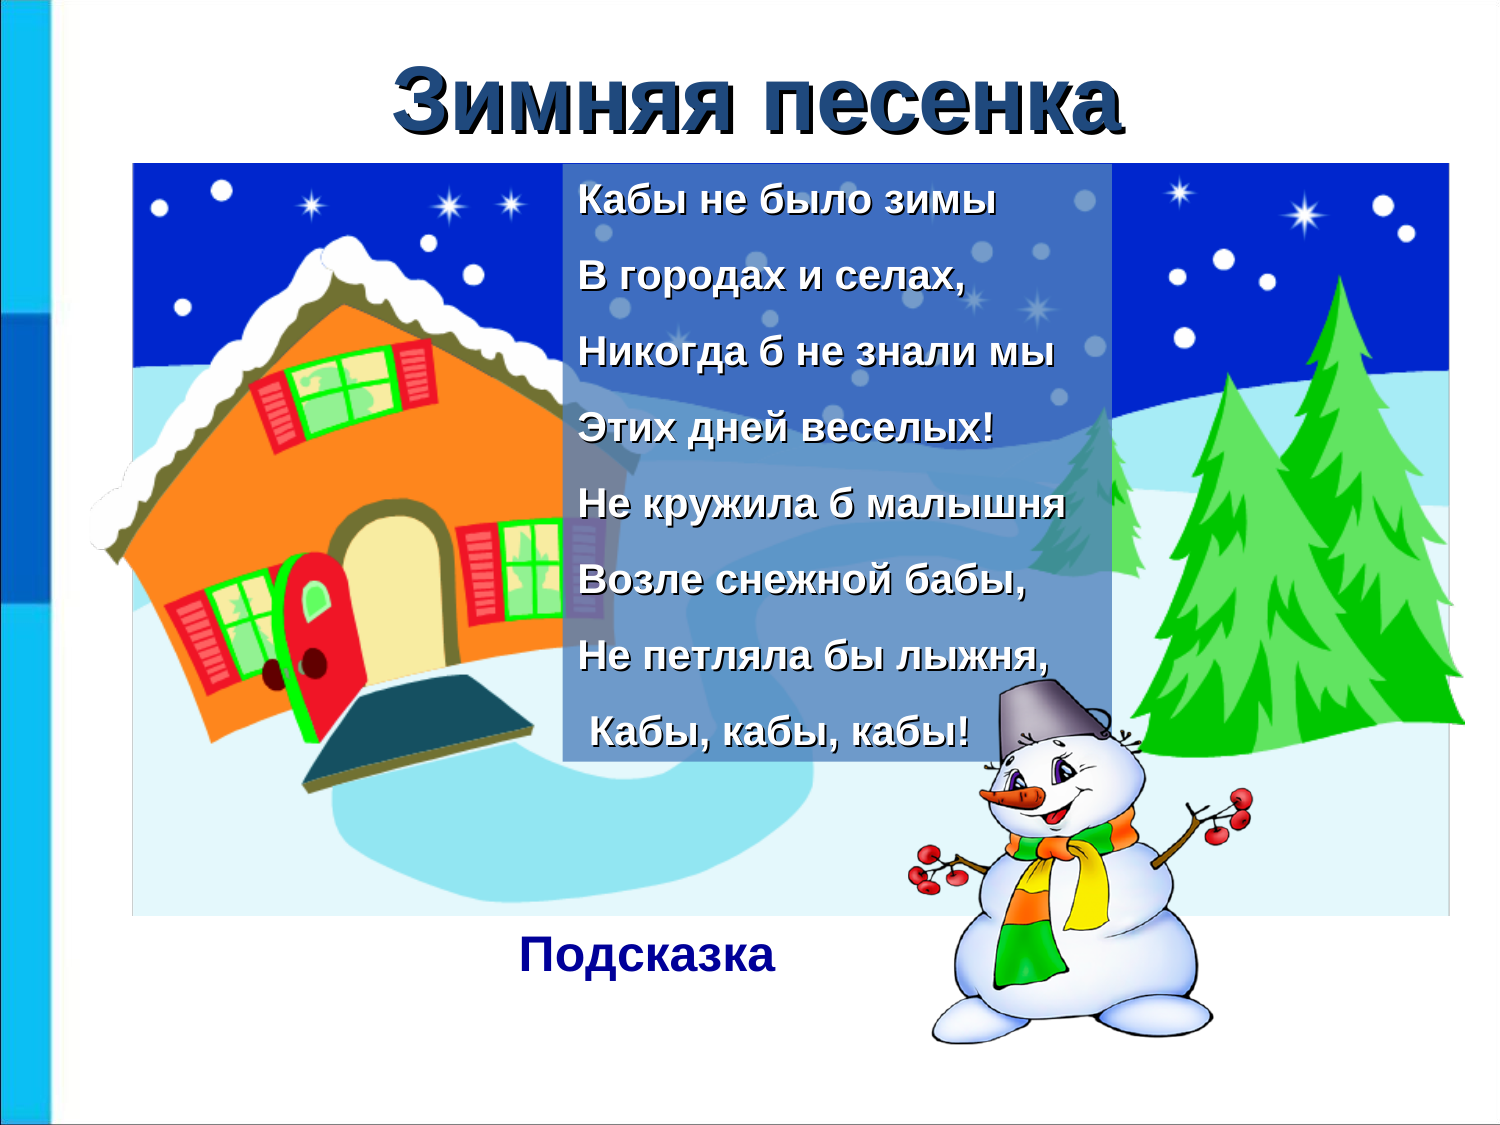

# Зимняя песенка
Кабы не было зимы
В городах и селах,
Никогда б не знали мы
Этих дней веселых!
Не кружила б малышня
Возле снежной бабы,
Не петляла бы лыжня,
 Кабы, кабы, кабы!
Подсказка